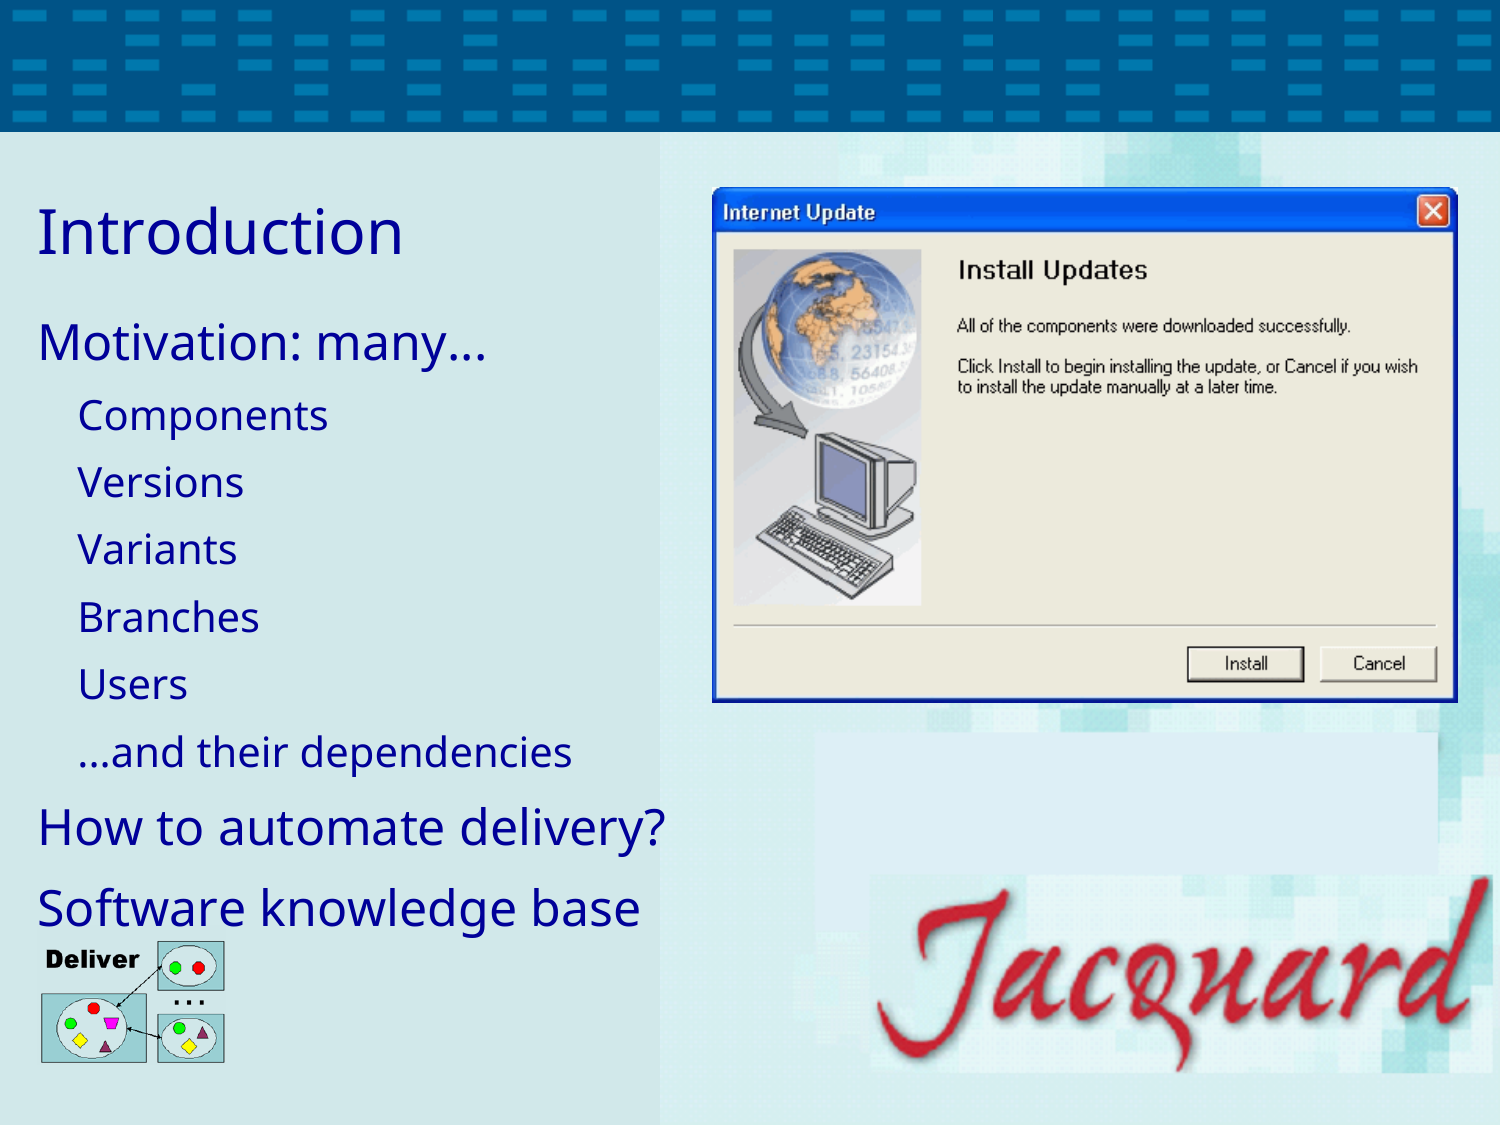

# Introduction
Motivation: many...
Components
Versions
Variants
Branches
Users
...and their dependencies
How to automate delivery?
Software knowledge base